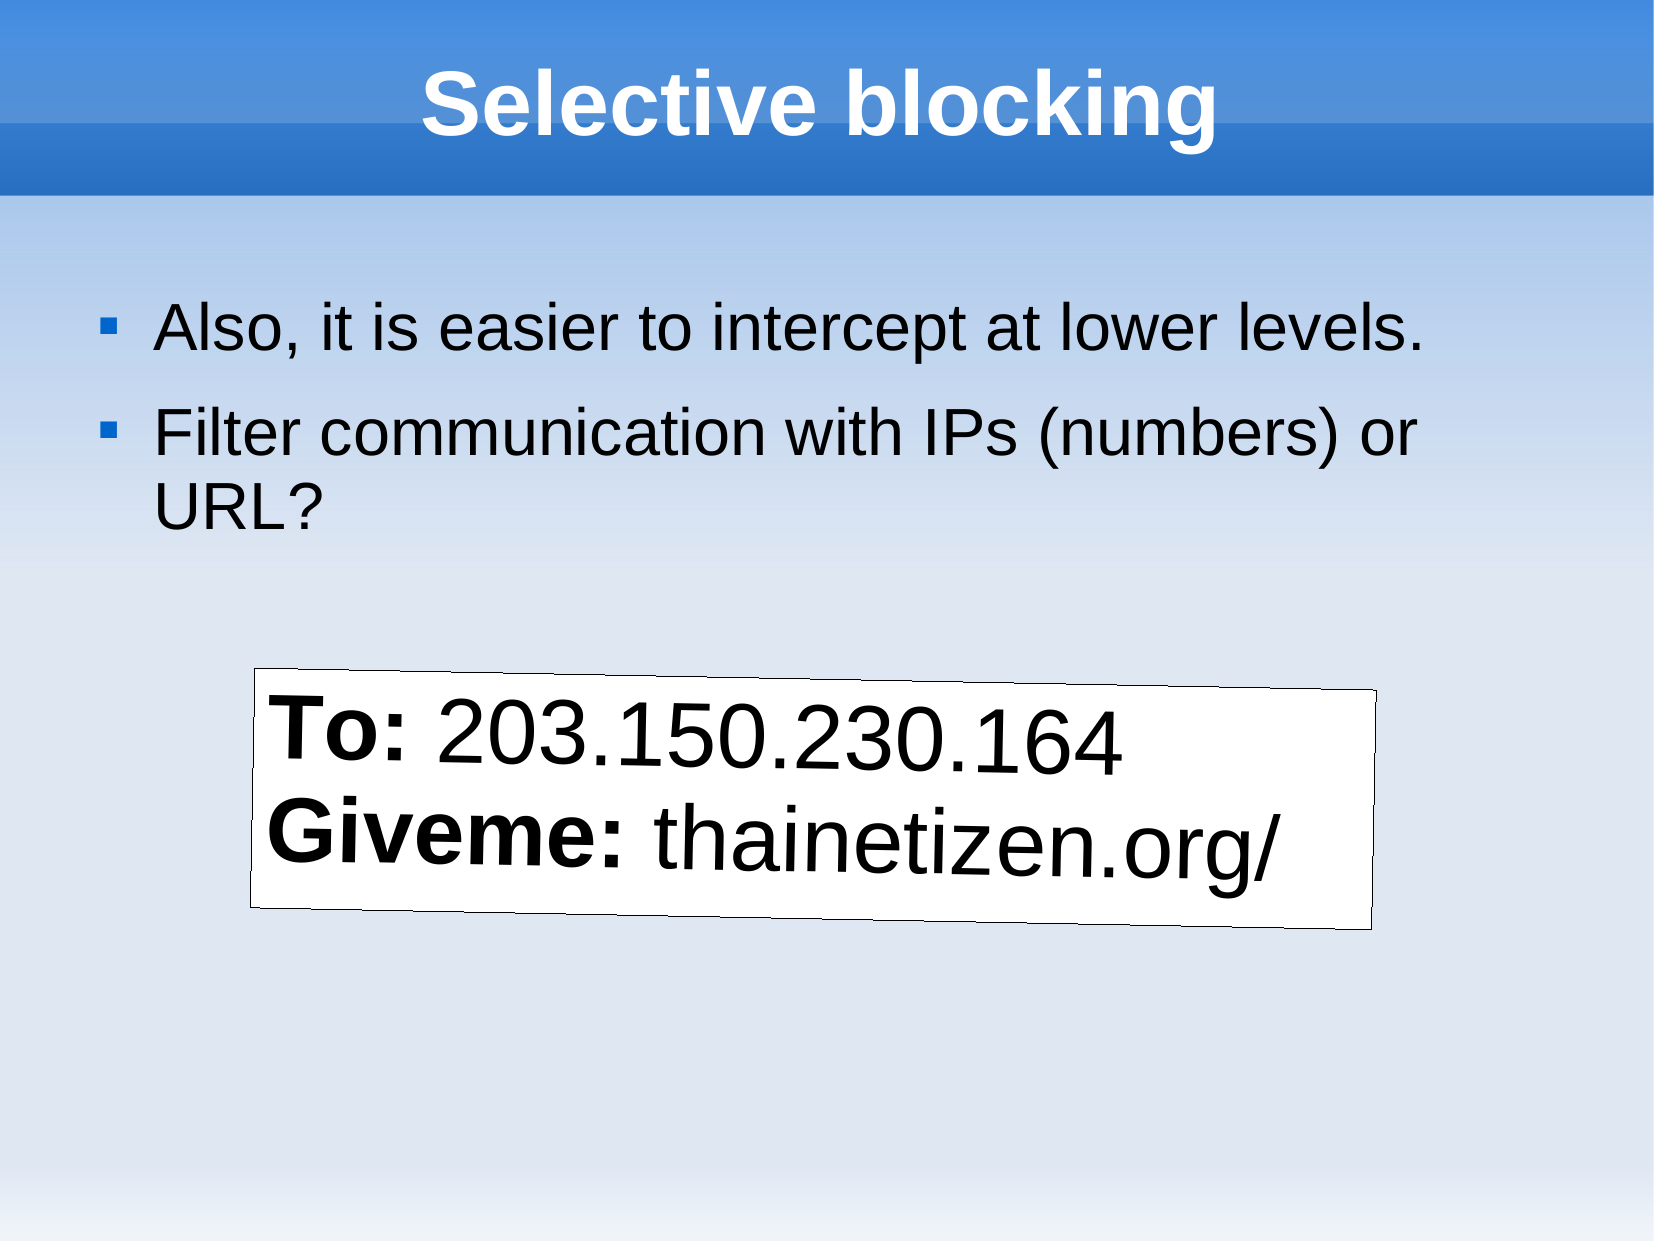

# Selective blocking
Also, it is easier to intercept at lower levels.
Filter communication with IPs (numbers) or URL?
To: 203.150.230.164
Giveme: thainetizen.org/